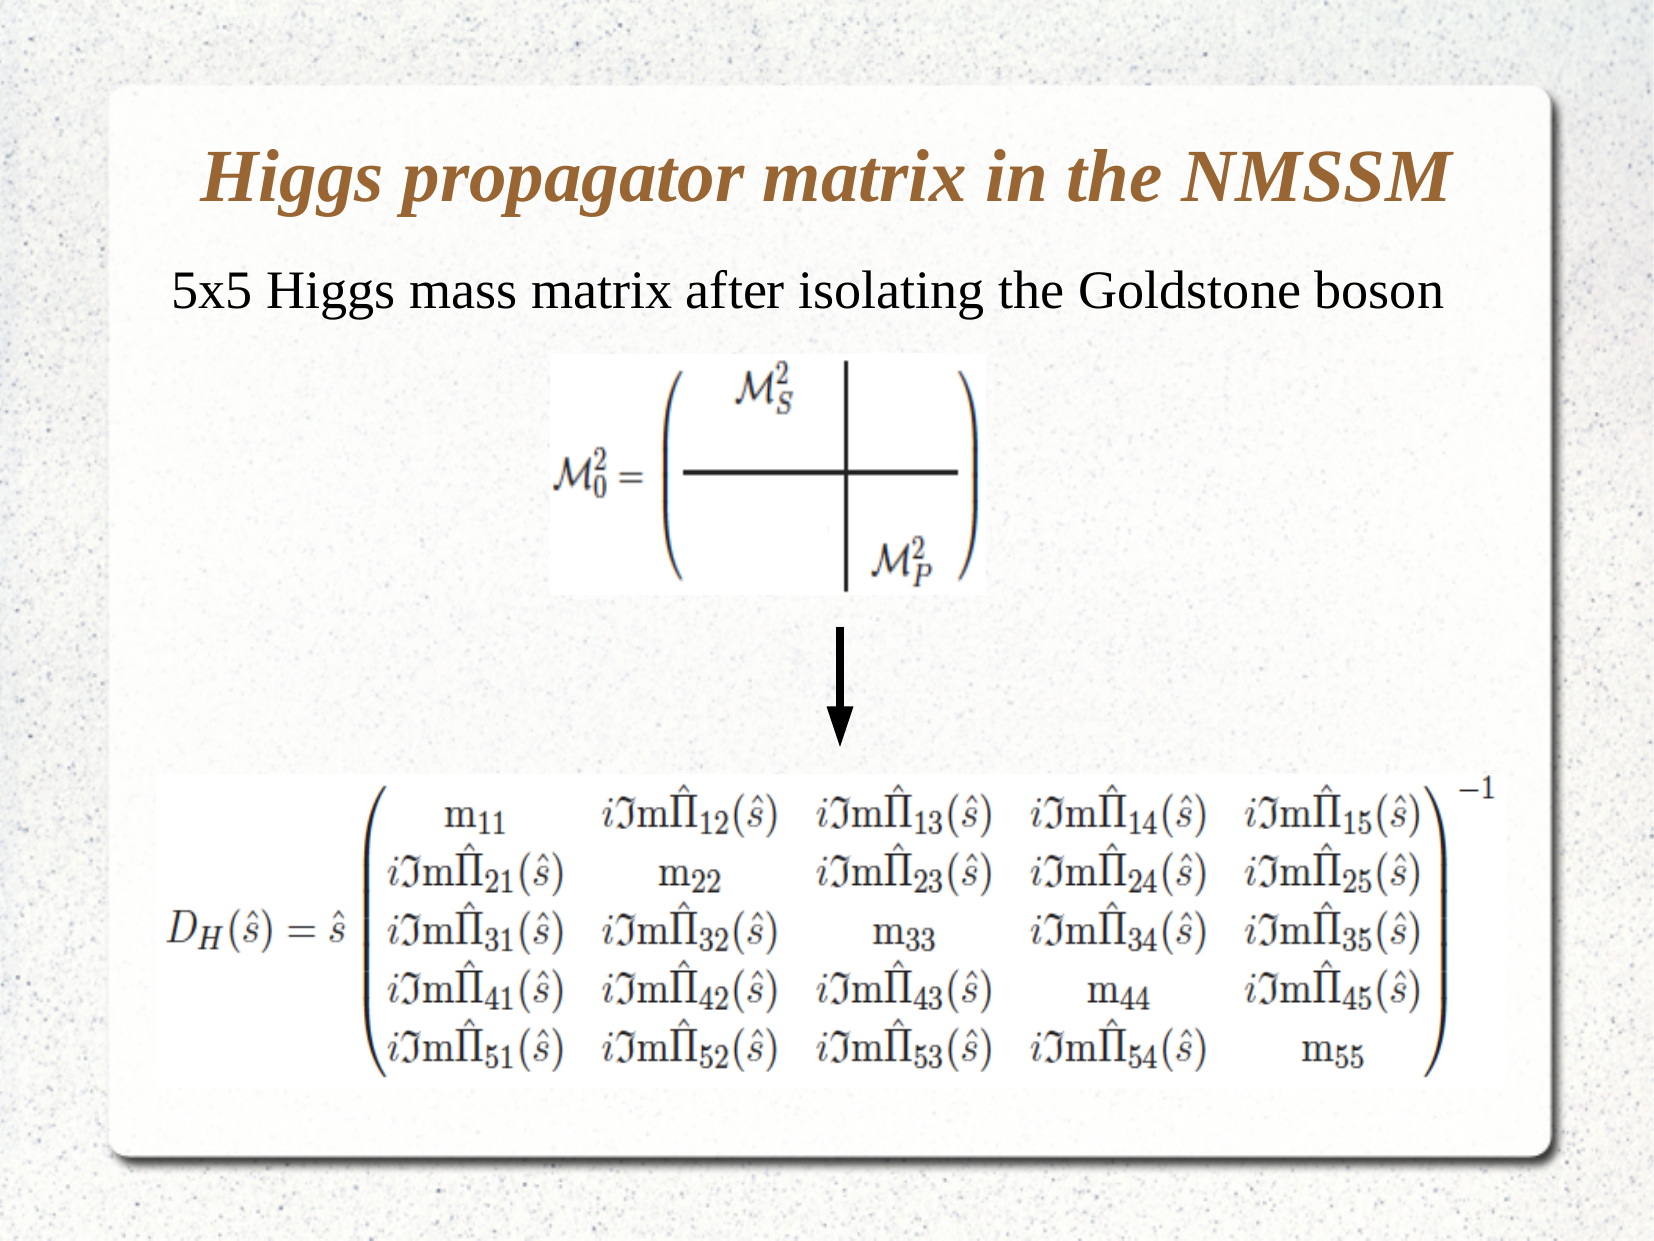

# Higgs propagator matrix in the NMSSM
5x5 Higgs mass matrix after isolating the Goldstone boson